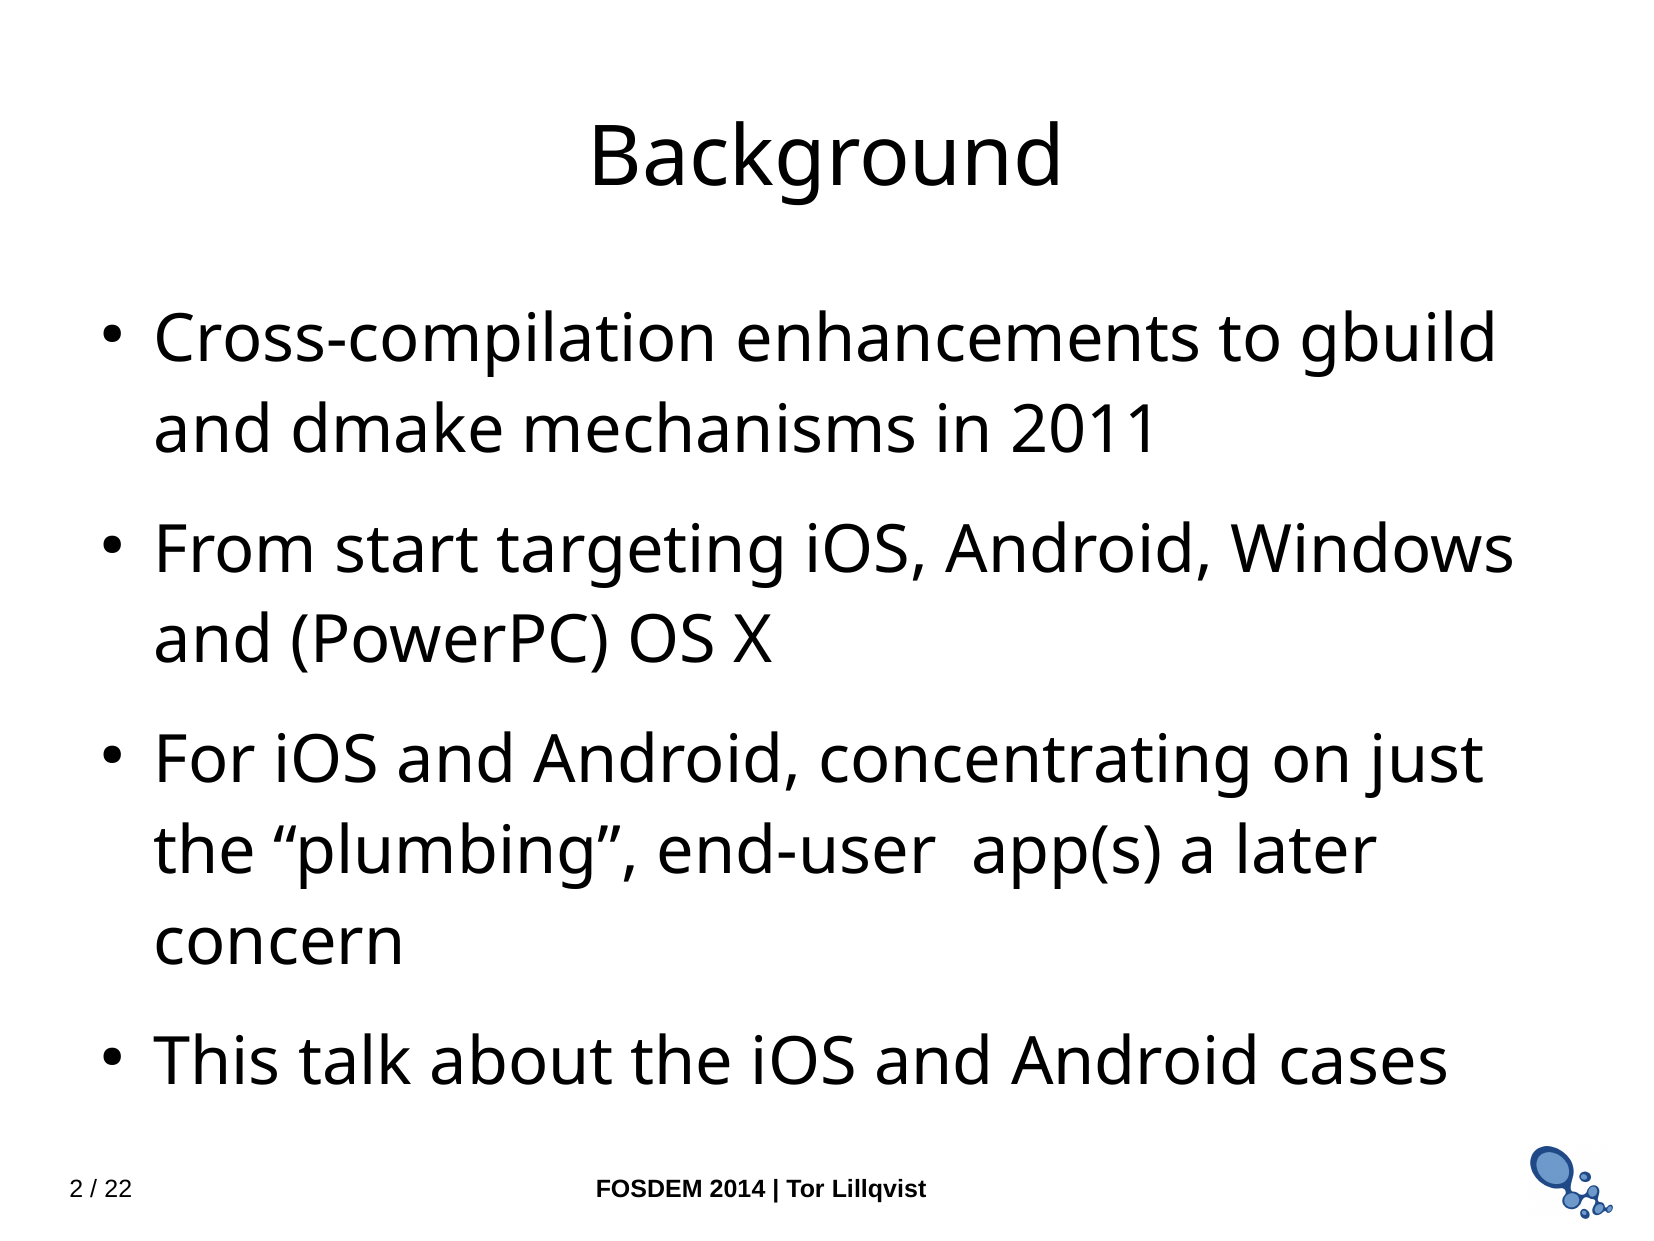

# Background
Cross-compilation enhancements to gbuild and dmake mechanisms in 2011
From start targeting iOS, Android, Windows and (PowerPC) OS X
For iOS and Android, concentrating on just the “plumbing”, end-user app(s) a later concern
This talk about the iOS and Android cases